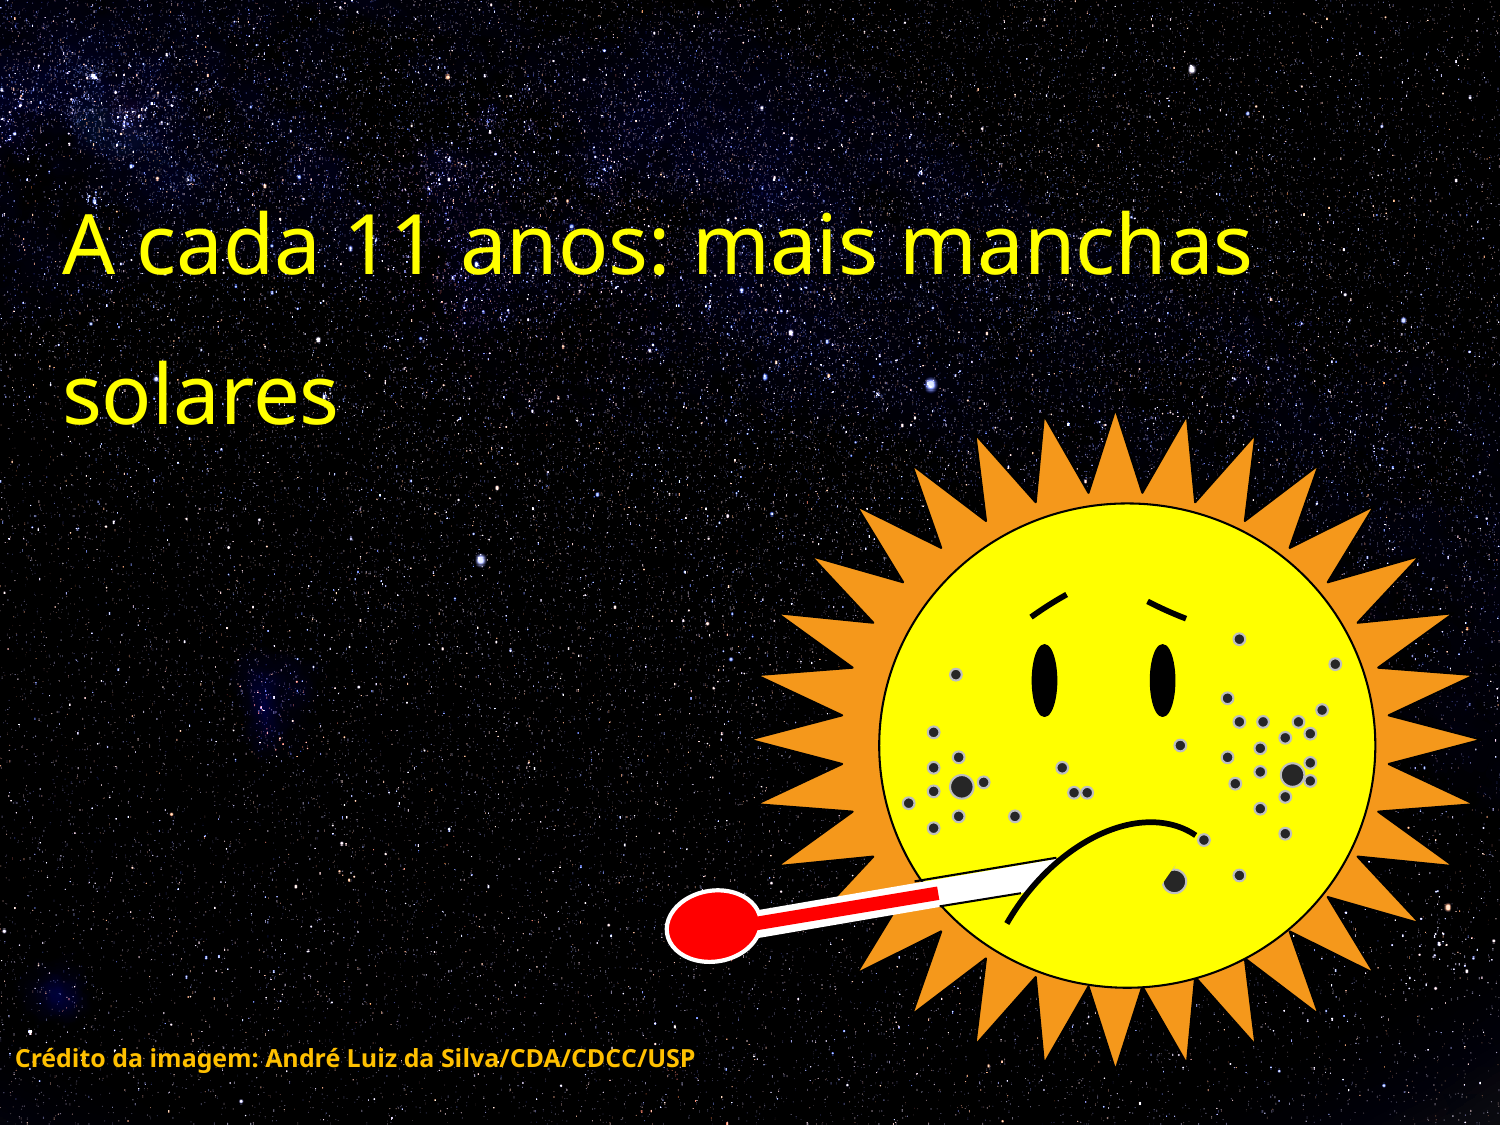

# A cada 11 anos: mais manchas solares
Crédito da imagem: André Luiz da Silva/CDA/CDCC/USP